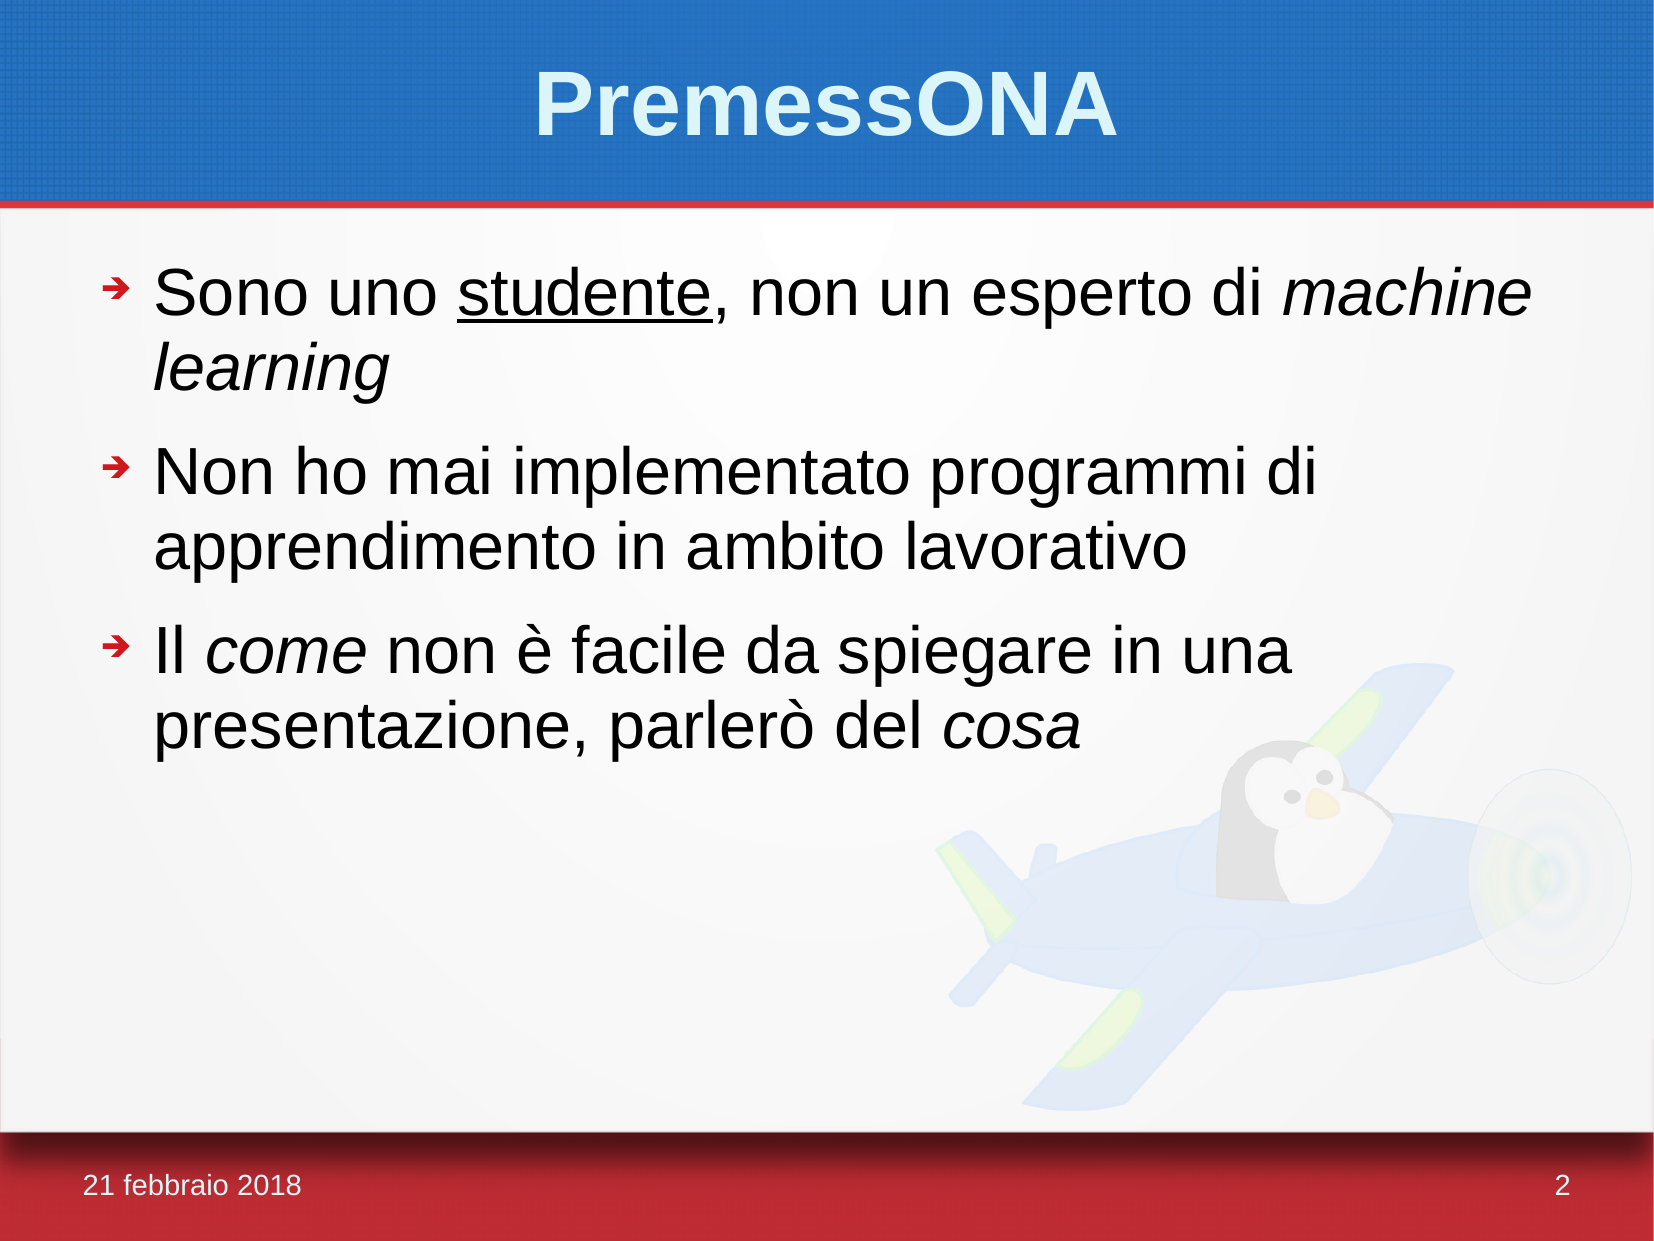

# PremessONA
Sono uno studente, non un esperto di machine learning
Non ho mai implementato programmi di apprendimento in ambito lavorativo
Il come non è facile da spiegare in una presentazione, parlerò del cosa
21 febbraio 2018
2